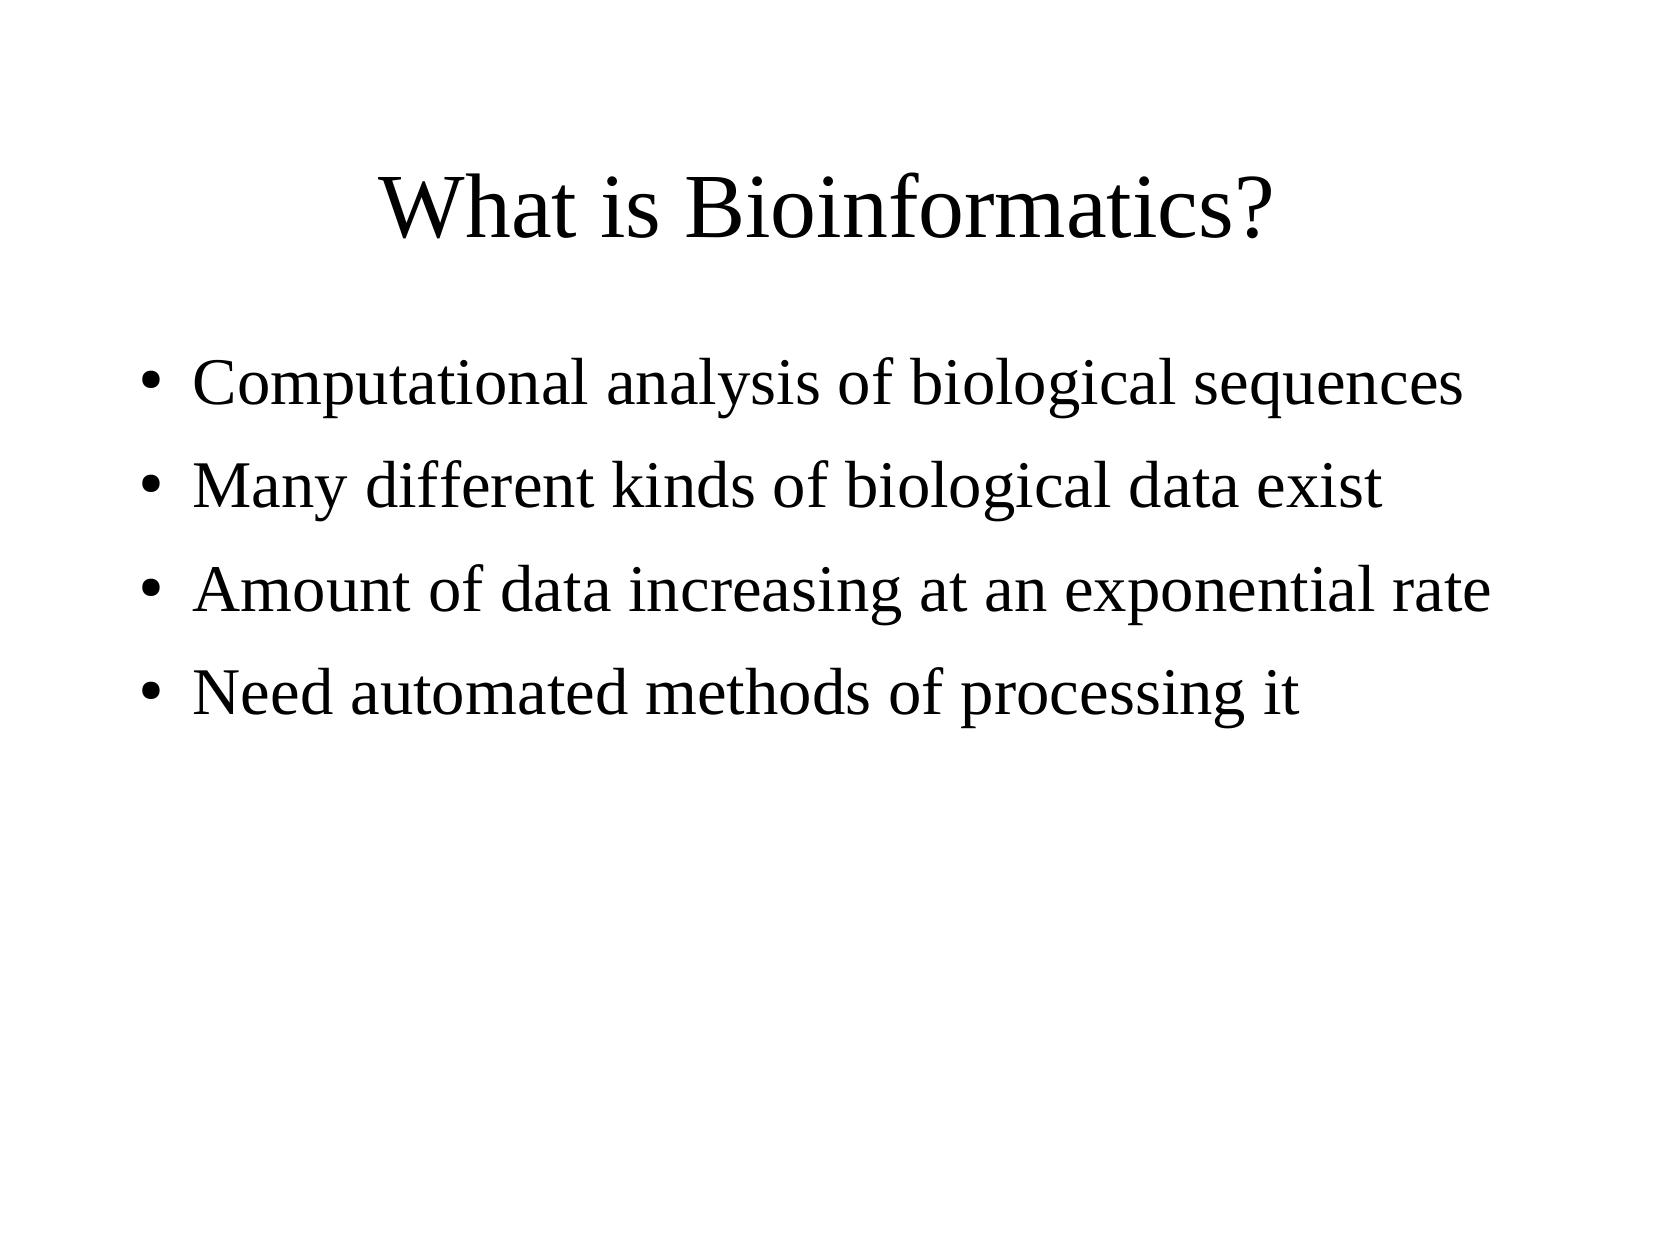

# What is Bioinformatics?
Computational analysis of biological sequences
Many different kinds of biological data exist
Amount of data increasing at an exponential rate
Need automated methods of processing it